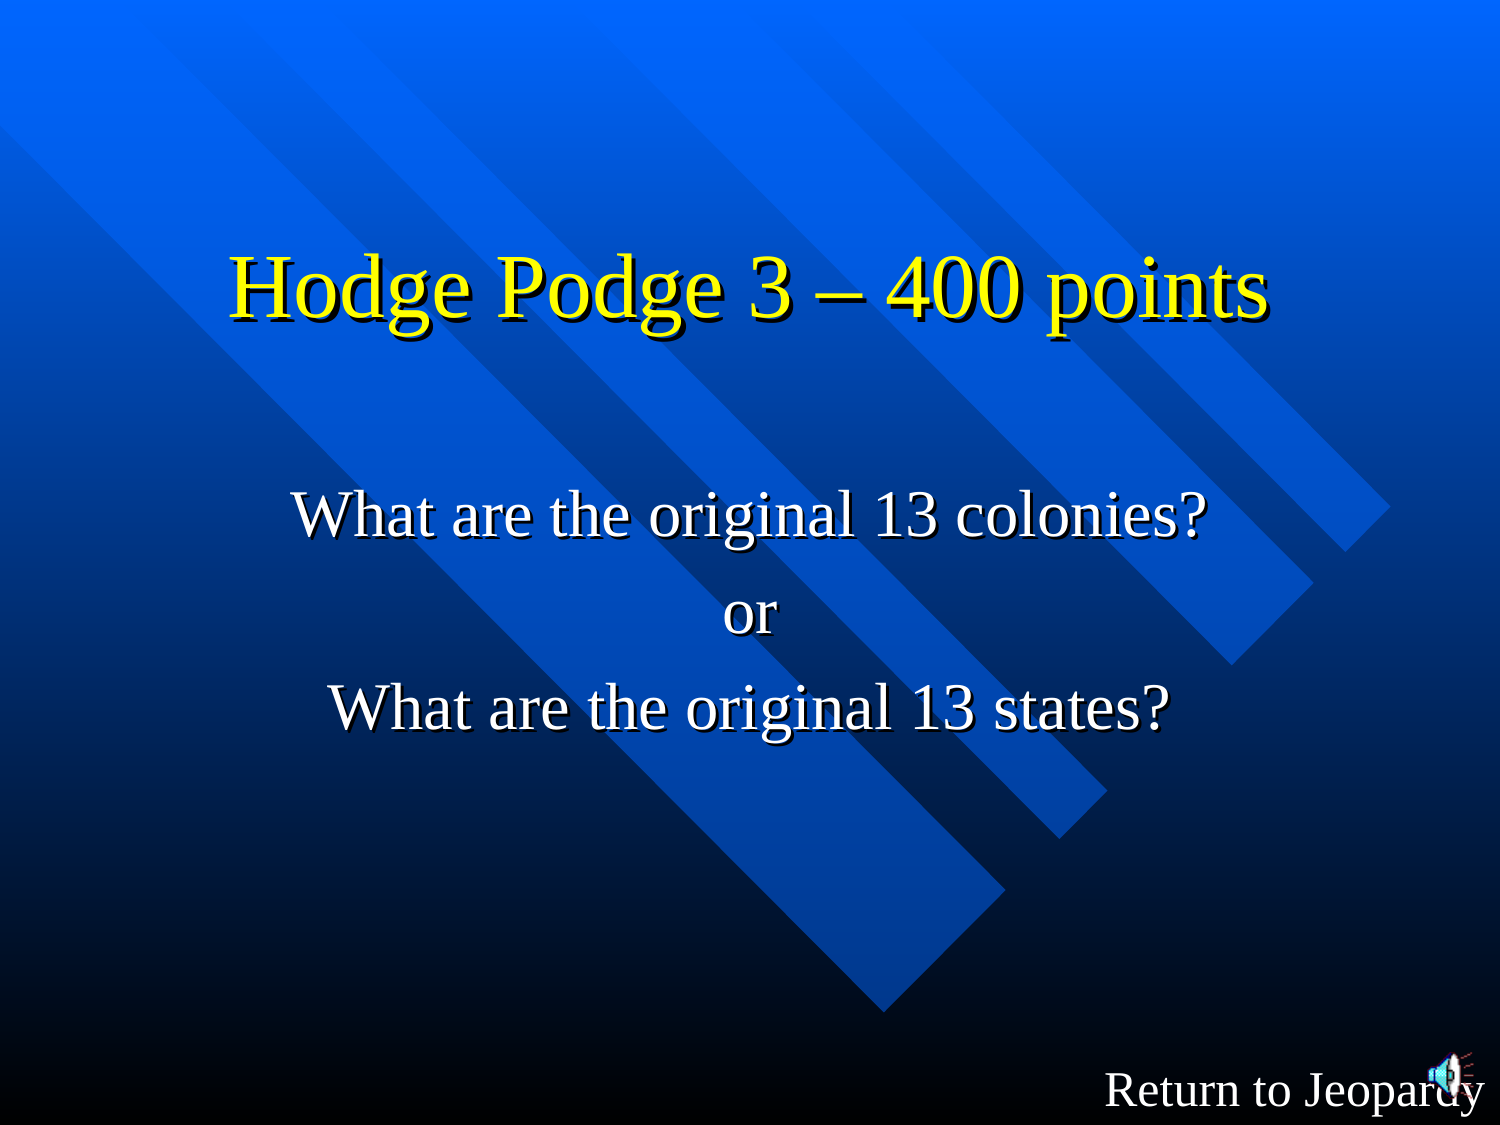

# Hodge Podge 3 – 400 points
What are the original 13 colonies?
or
What are the original 13 states?
Return to Jeopardy